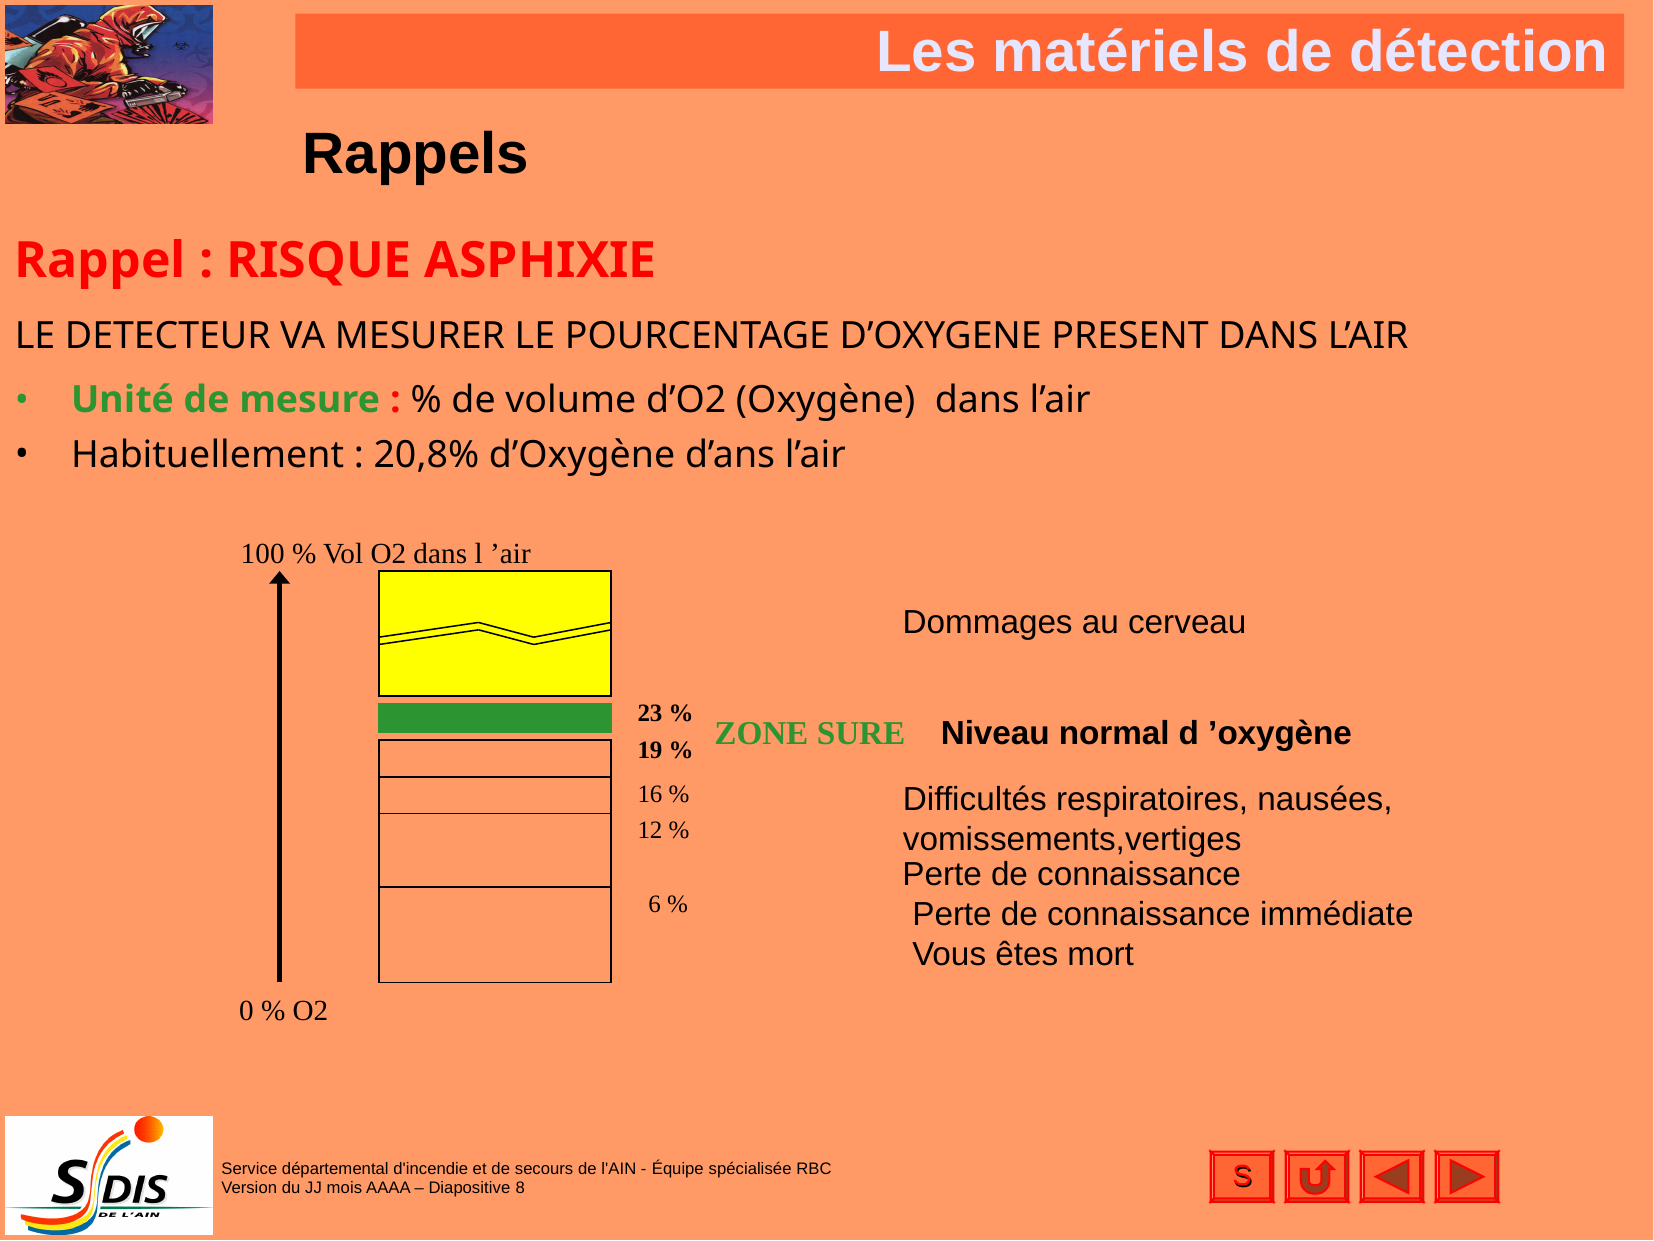

Les matériels de détection
Rappels
Rappel : RISQUE ASPHIXIE
LE DETECTEUR VA MESURER LE POURCENTAGE D’OXYGENE PRESENT DANS L’AIR
Unité de mesure : % de volume d’O2 (Oxygène) dans l’air
Habituellement : 20,8% d’Oxygène d’ans l’air
100 % Vol O2 dans l ’air
Dommages au cerveau
23 %
 Niveau normal d ’oxygène
ZONE SURE
19 %
Difficultés respiratoires, nausées,
vomissements,vertiges
16 %
12 %
Perte de connaissance
6 %
Perte de connaissance immédiate
Vous êtes mort
0 % O2